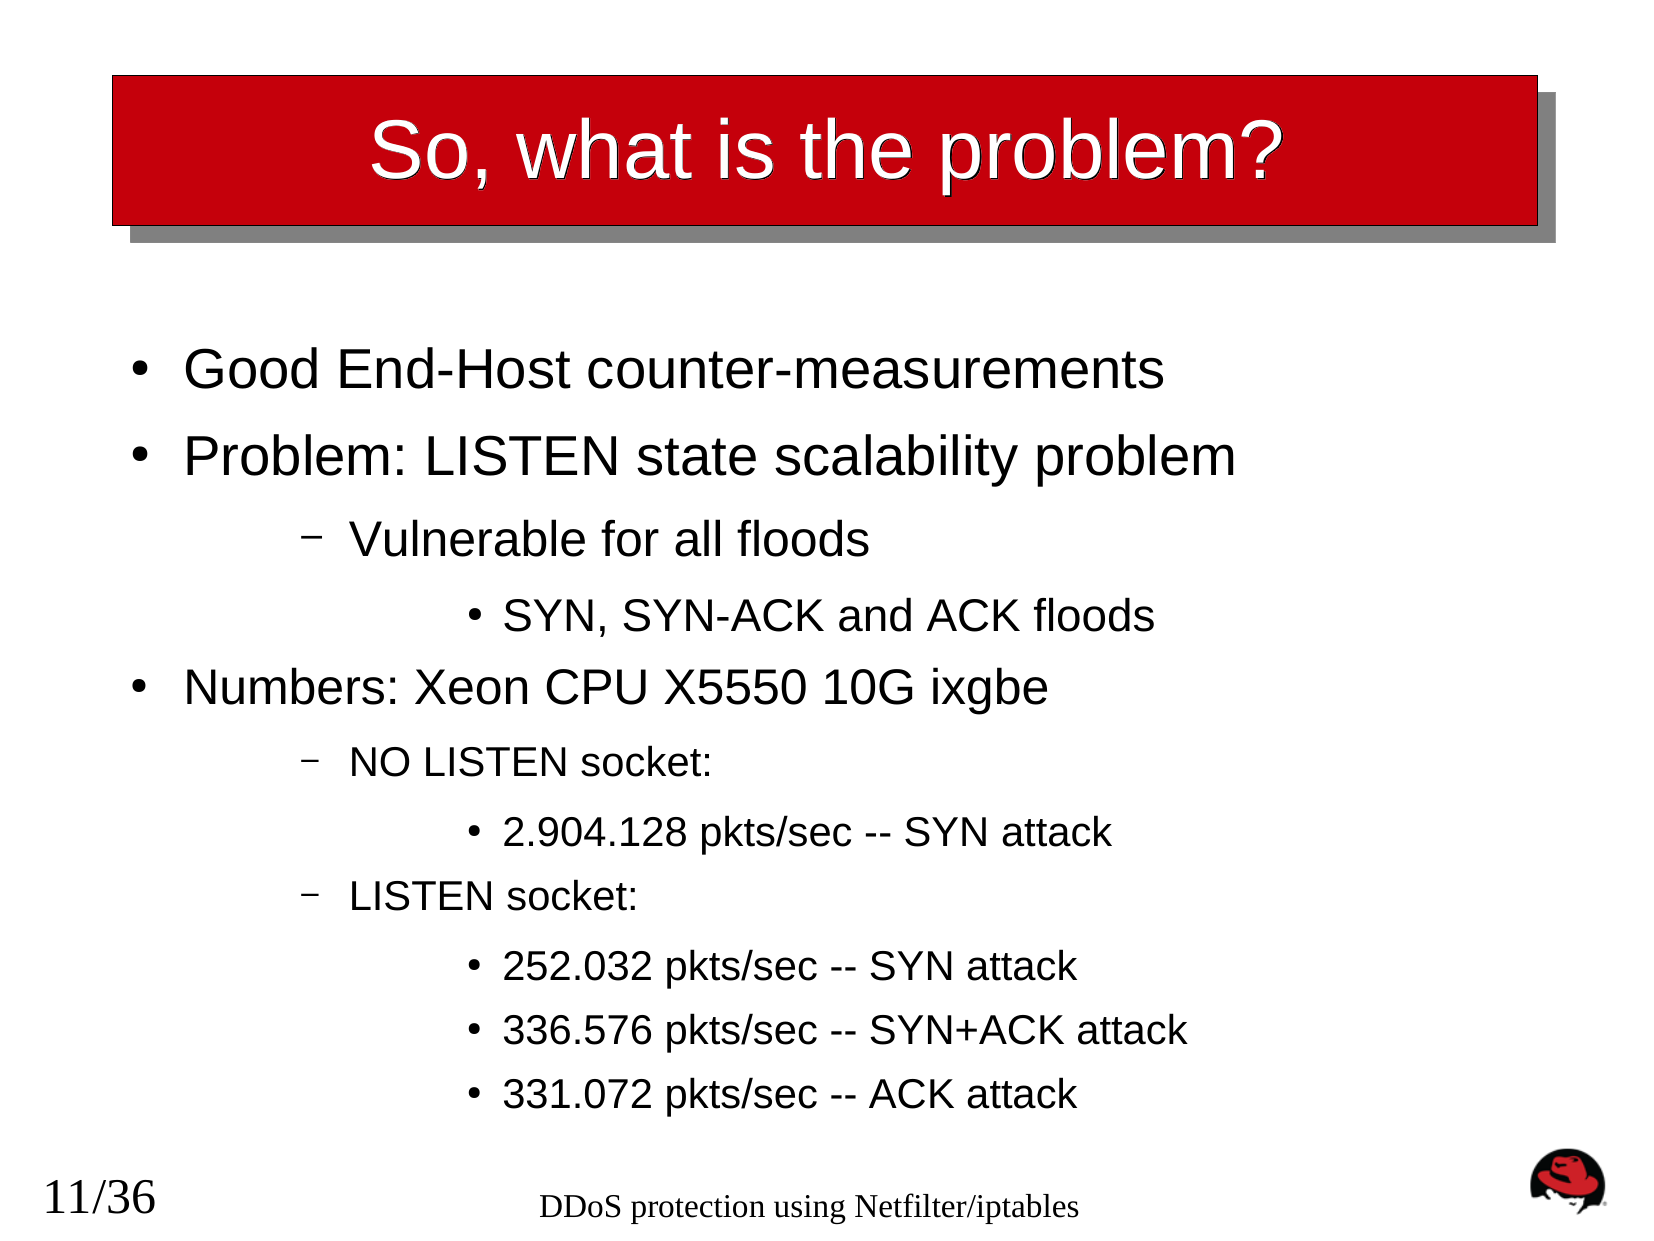

# So, what is the problem?
Good End-Host counter-measurements
Problem: LISTEN state scalability problem
Vulnerable for all floods
SYN, SYN-ACK and ACK floods
Numbers: Xeon CPU X5550 10G ixgbe
NO LISTEN socket:
2.904.128 pkts/sec -- SYN attack
LISTEN socket:
252.032 pkts/sec -- SYN attack
336.576 pkts/sec -- SYN+ACK attack
331.072 pkts/sec -- ACK attack